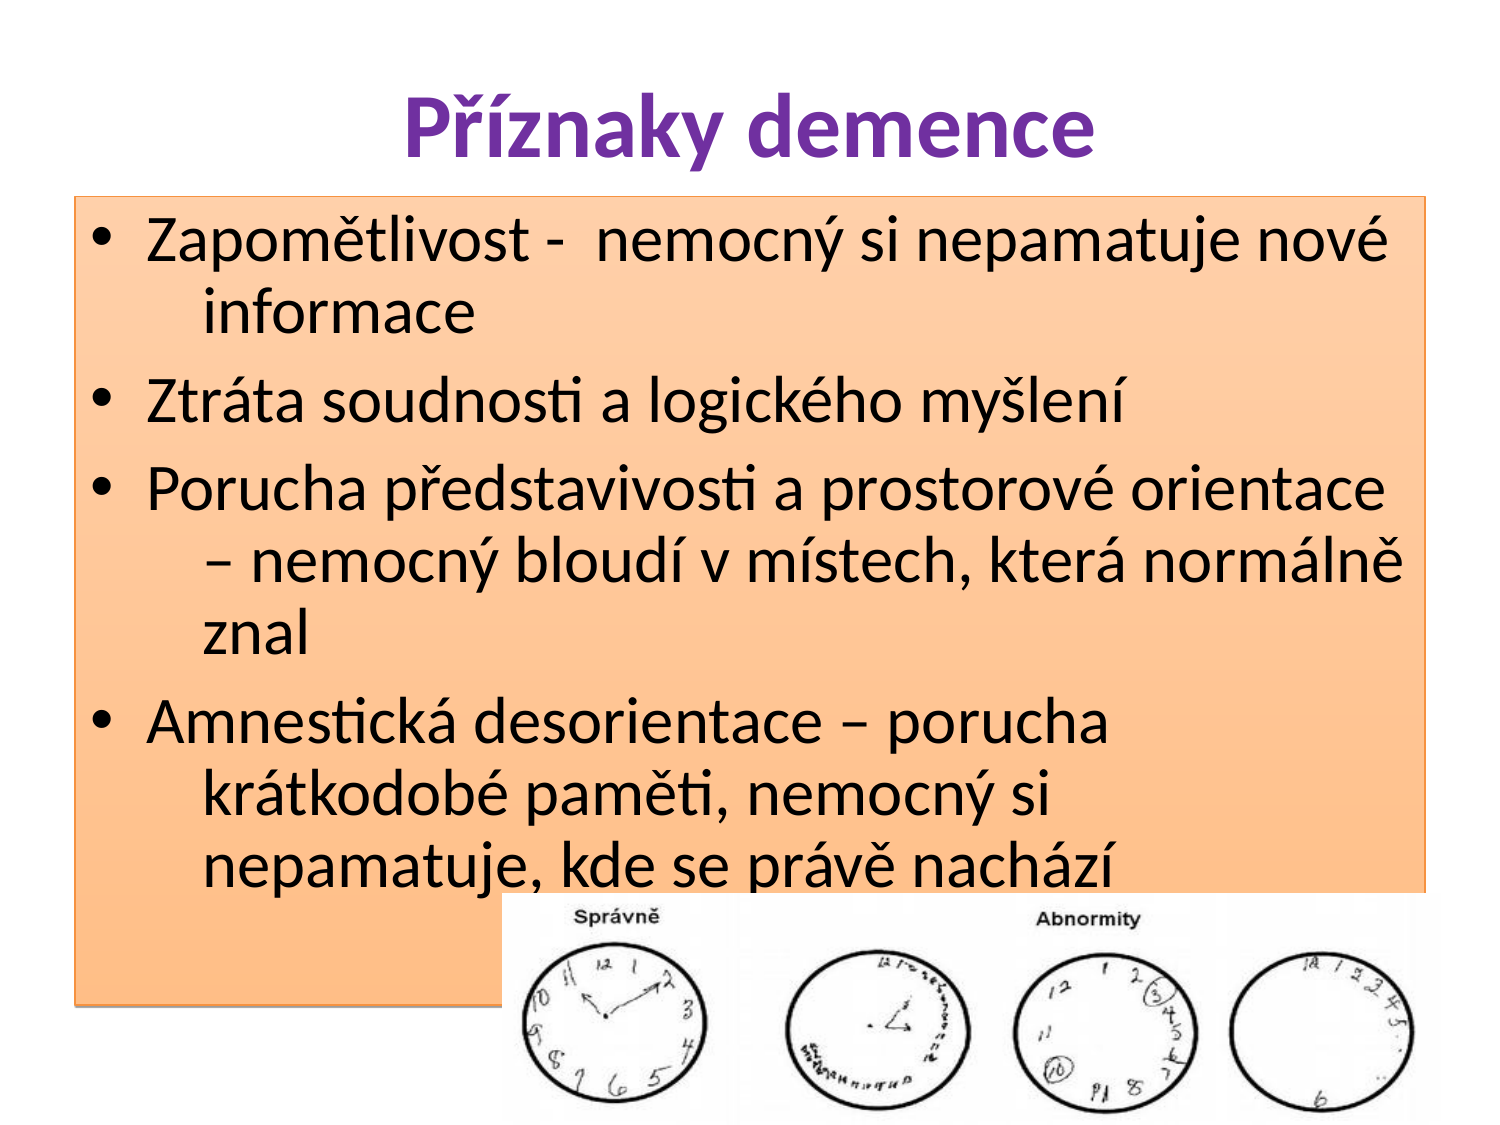

# Příznaky demence
Zapomětlivost - nemocný si nepamatuje nové informace
Ztráta soudnosti a logického myšlení
Porucha představivosti a prostorové orientace – nemocný bloudí v místech, která normálně znal
Amnestická desorientace – porucha krátkodobé paměti, nemocný si nepamatuje, kde se právě nachází